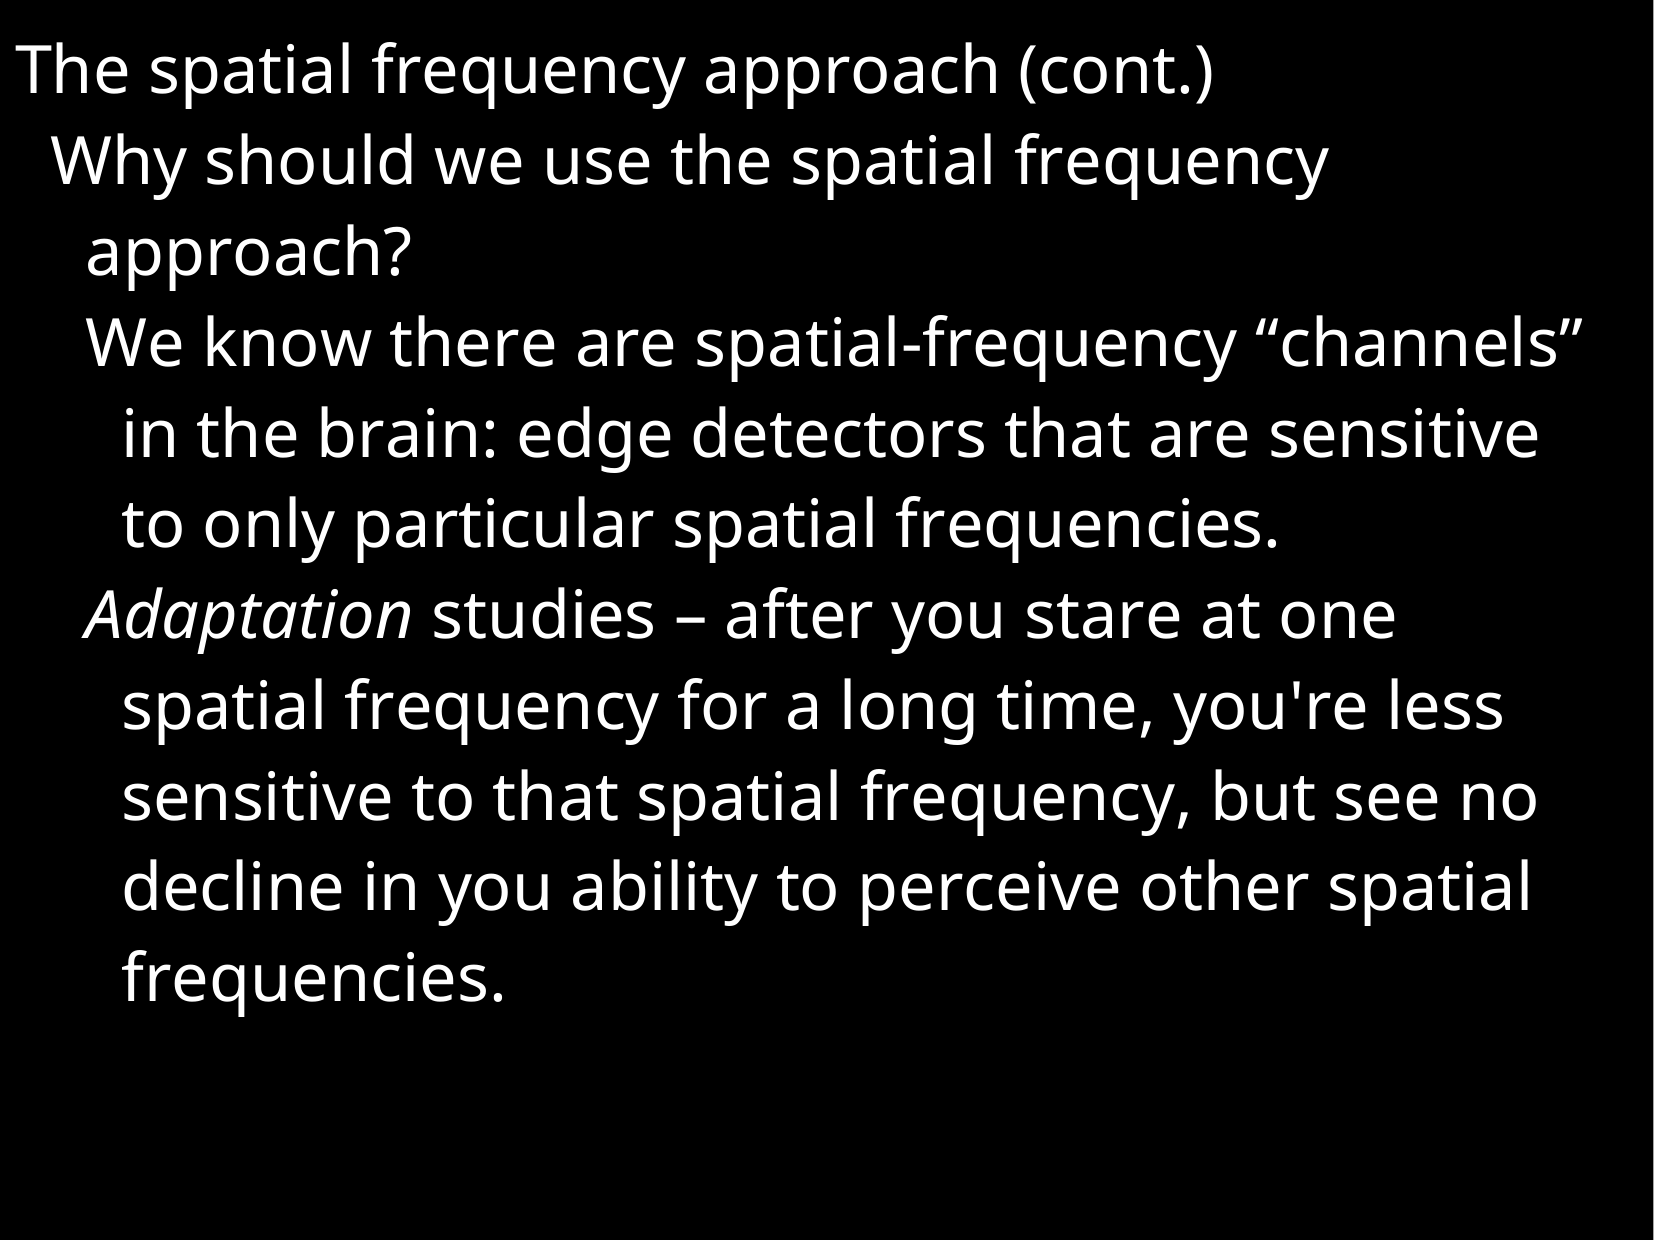

The spatial frequency approach (cont.)
Why should we use the spatial frequency approach?
We know there are spatial-frequency “channels” in the brain: edge detectors that are sensitive to only particular spatial frequencies.
Adaptation studies – after you stare at one spatial frequency for a long time, you're less sensitive to that spatial frequency, but see no decline in you ability to perceive other spatial frequencies.